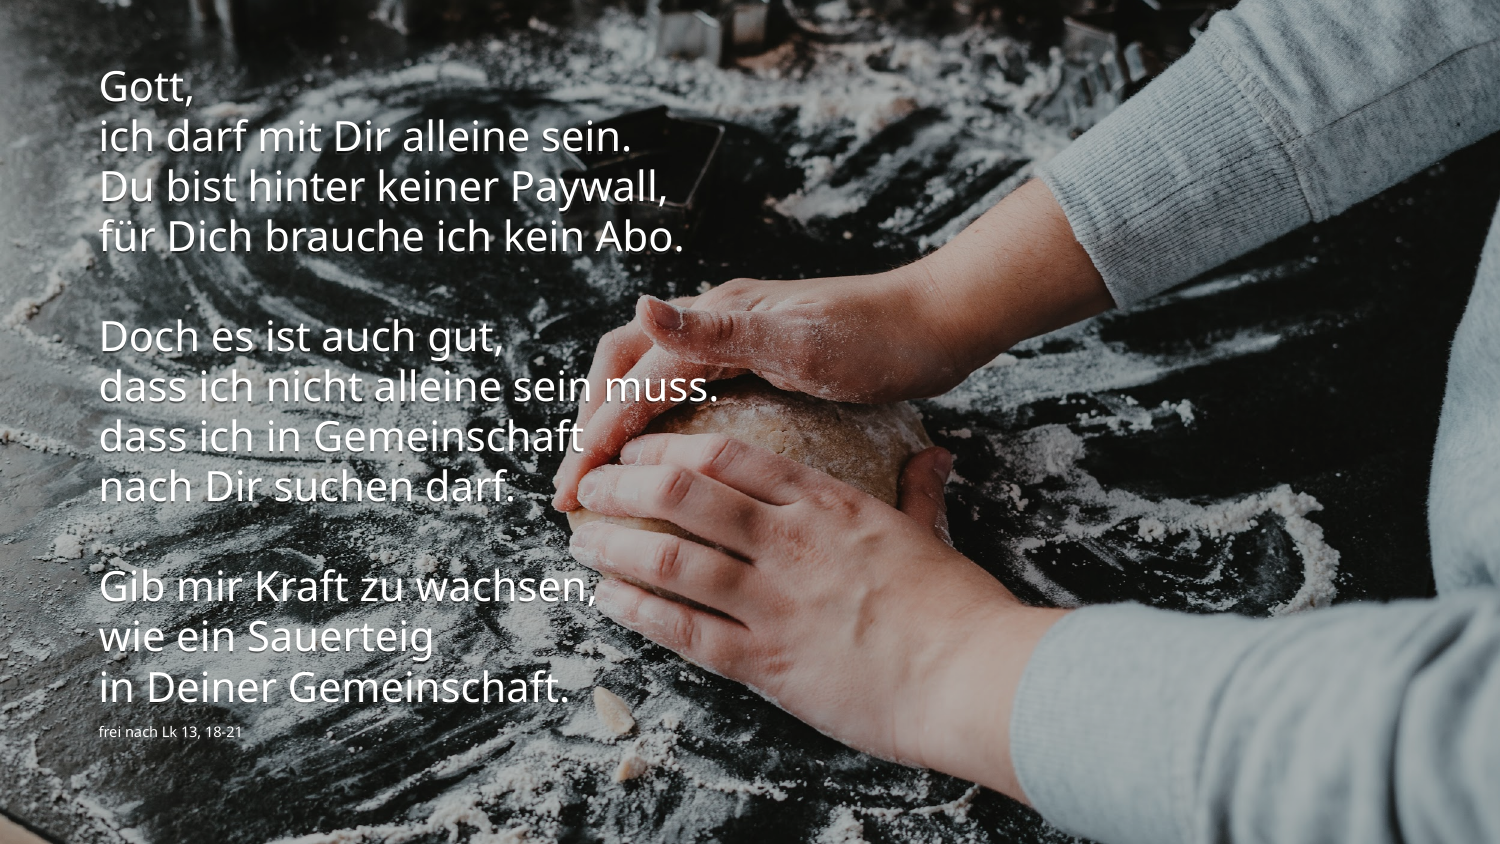

Gott,
ich darf mit Dir alleine sein.
Du bist hinter keiner Paywall,
für Dich brauche ich kein Abo.
Doch es ist auch gut,
dass ich nicht alleine sein muss.
dass ich in Gemeinschaft
nach Dir suchen darf.
Gib mir Kraft zu wachsen,
wie ein Sauerteig
in Deiner Gemeinschaft.
frei nach Lk 13, 18-21